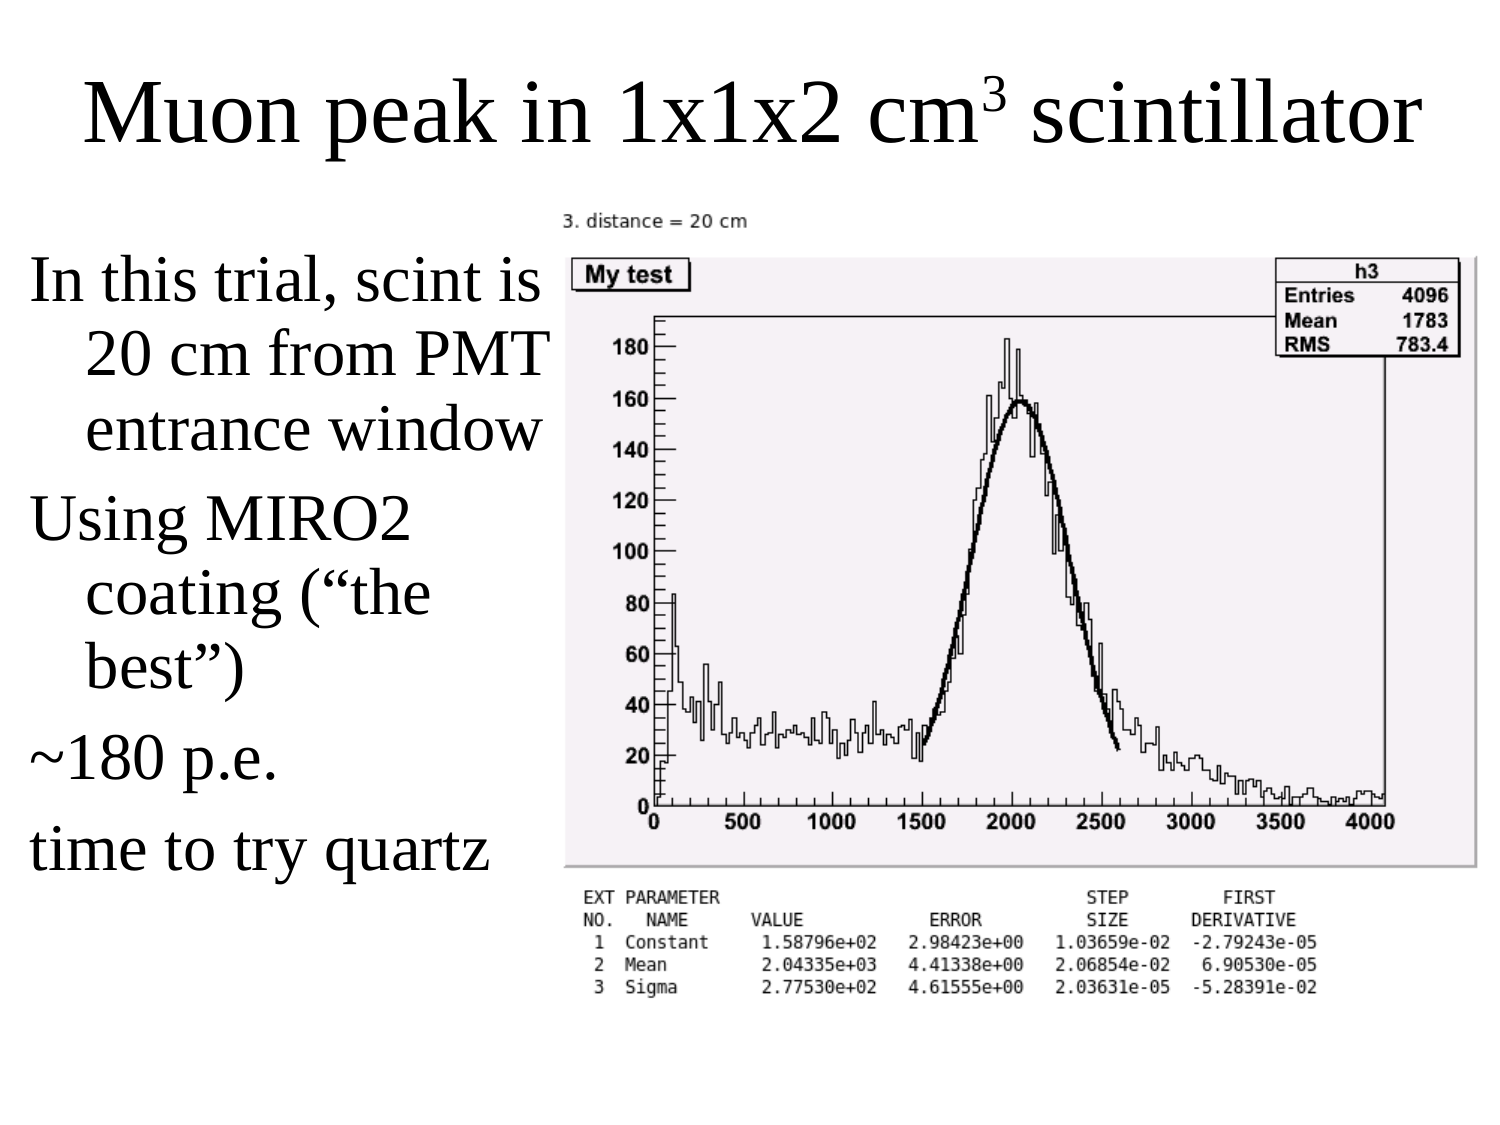

# Muon peak in 1x1x2 cm3 scintillator
In this trial, scint is 20 cm from PMT entrance window
Using MIRO2 coating (“the best”)
~180 p.e.
time to try quartz